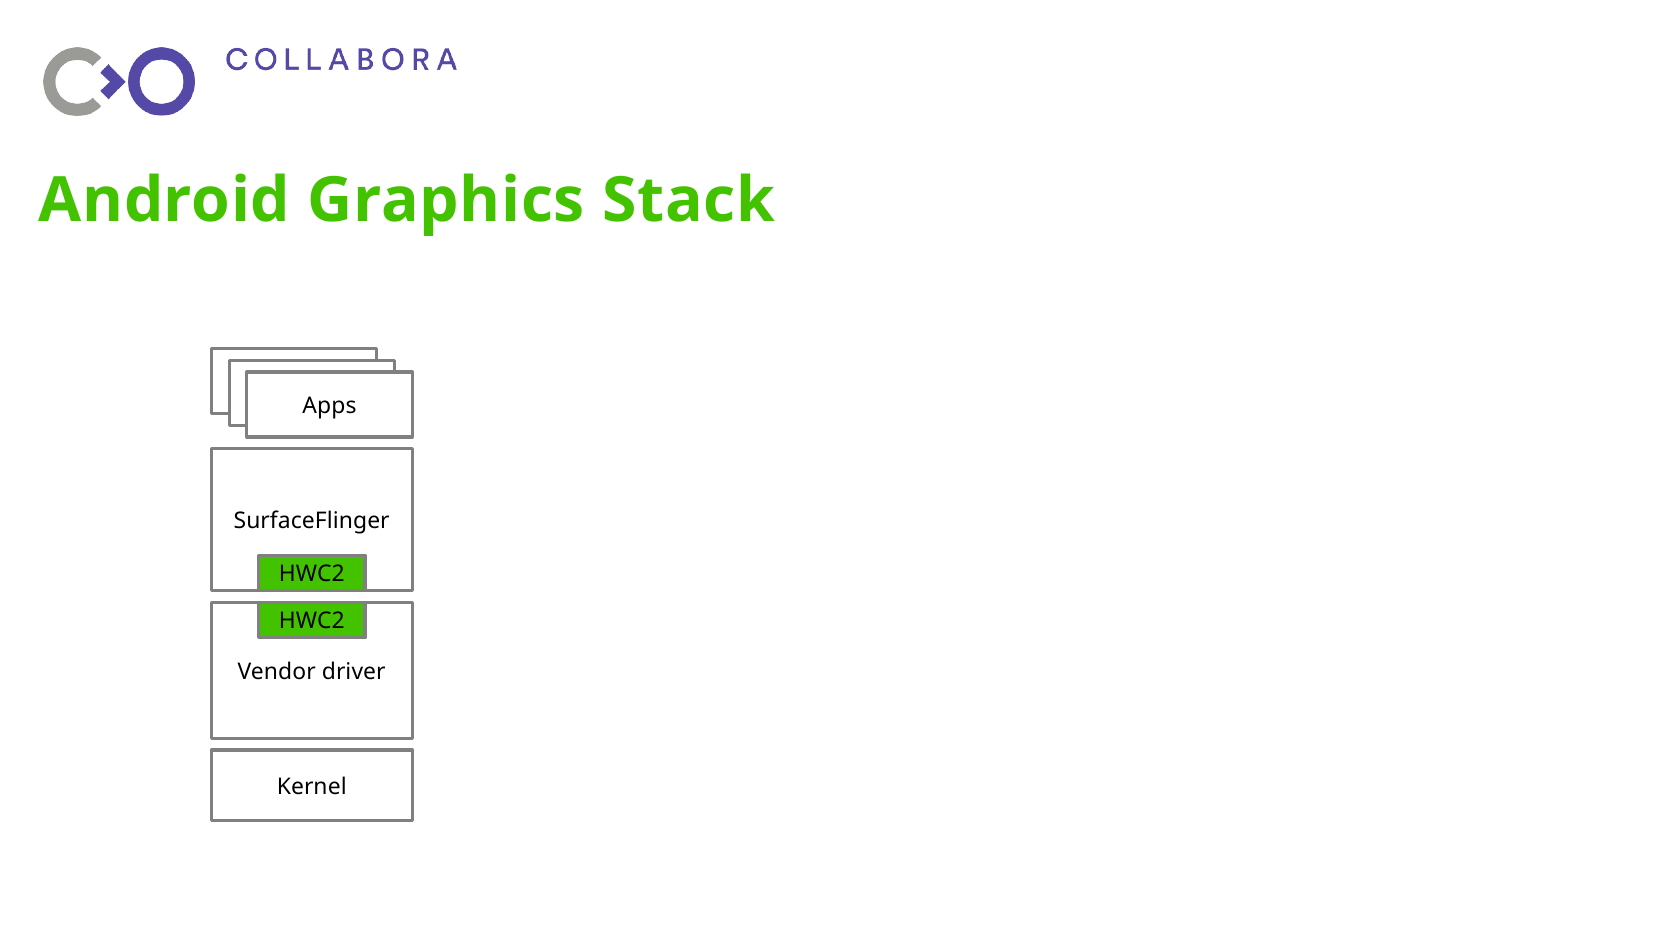

# Android Graphics Stack
Apps
SurfaceFlinger
HWC2
Vendor driver
HWC2
Kernel